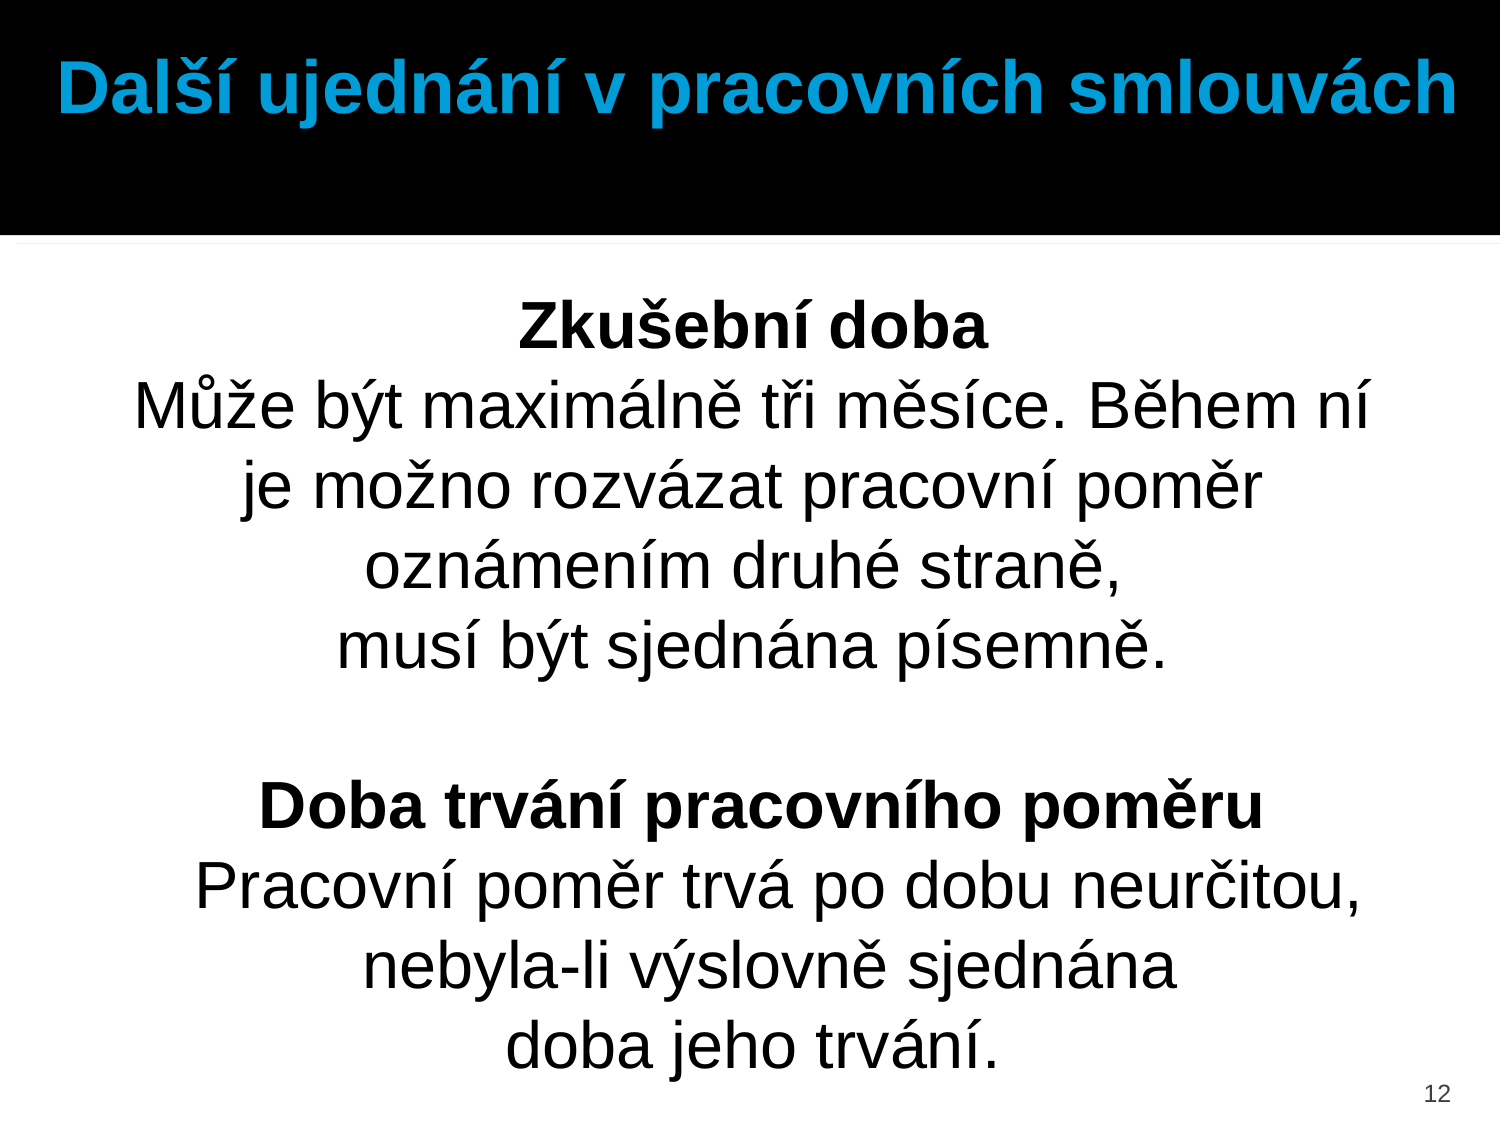

Další ujednání v pracovních smlouvách
# Zkušební doba
Může být maximálně tři měsíce. Během ní
je možno rozvázat pracovní poměr
oznámením druhé straně,
musí být sjednána písemně.
 Doba trvání pracovního poměru
	Pracovní poměr trvá po dobu neurčitou, nebyla-li výslovně sjednána
doba jeho trvání.